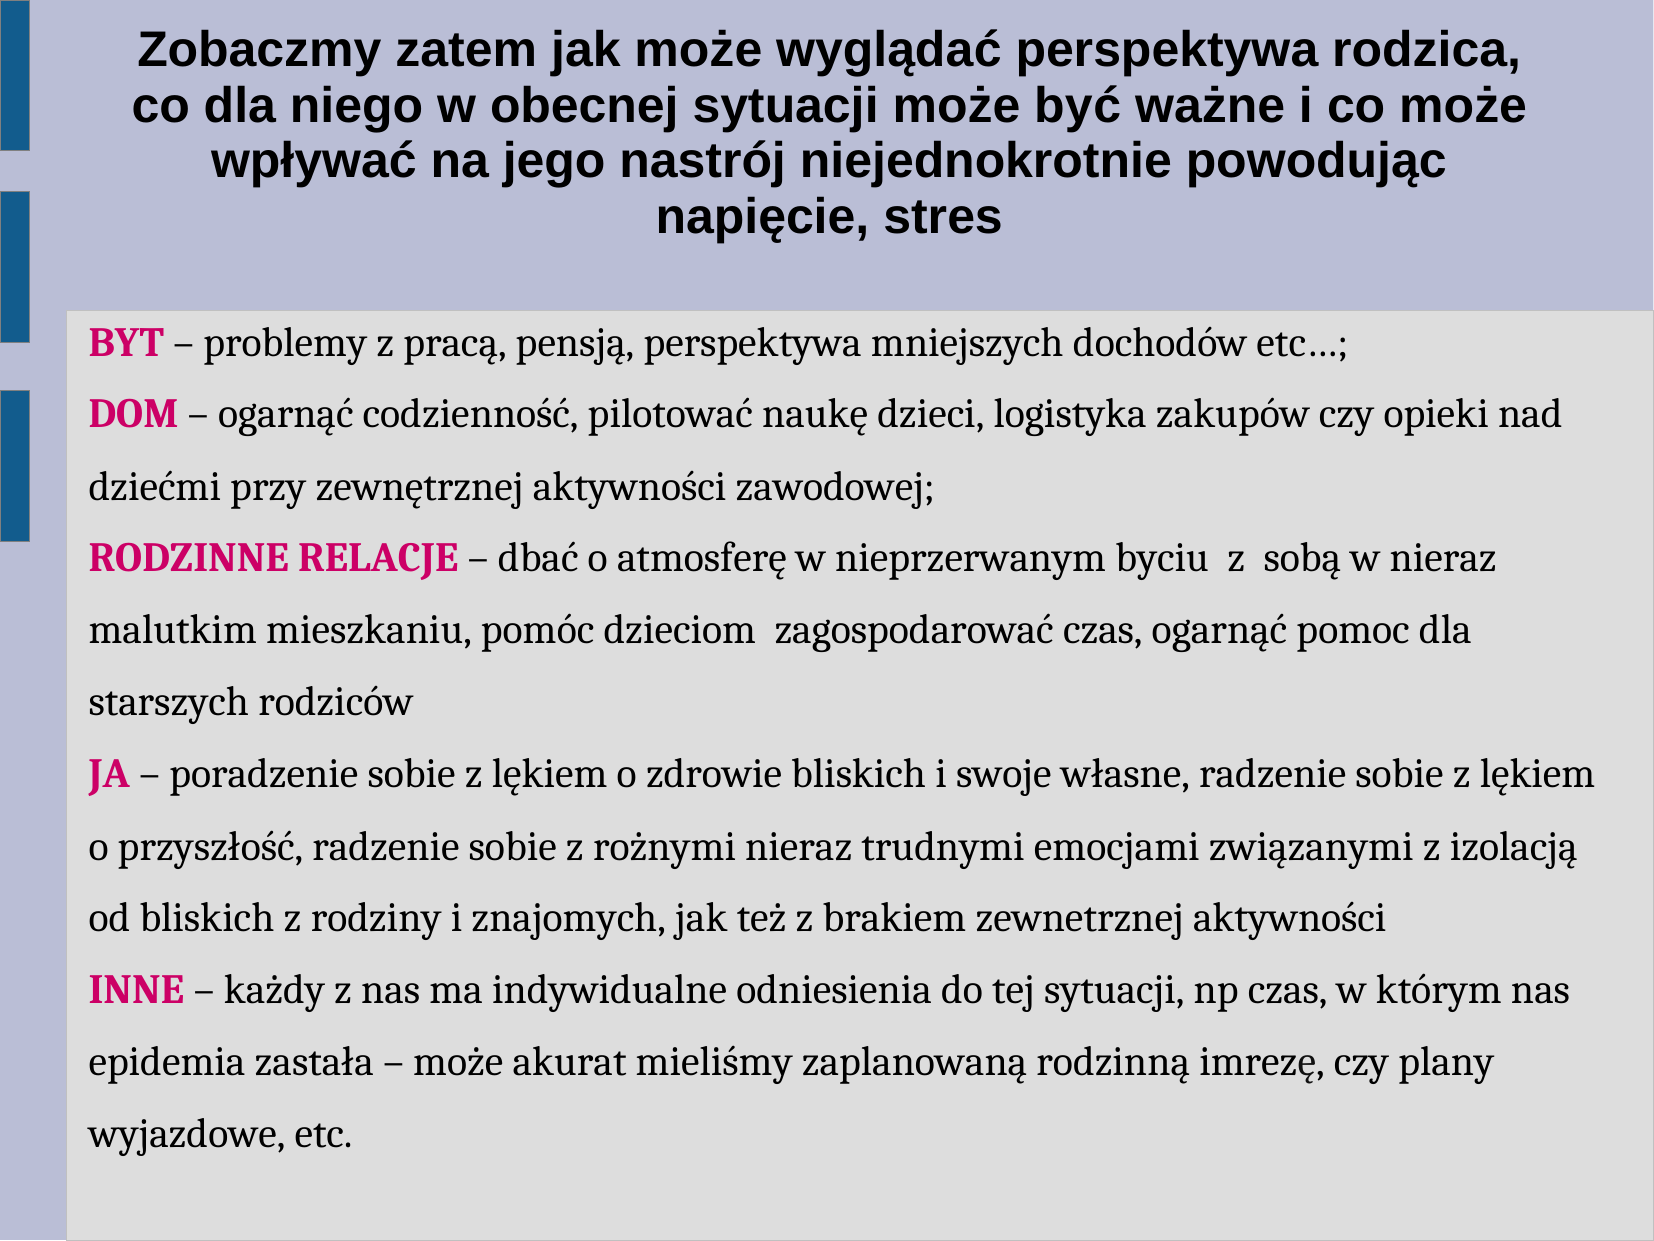

# Zobaczmy zatem jak może wyglądać perspektywa rodzica, co dla niego w obecnej sytuacji może być ważne i co może wpływać na jego nastrój niejednokrotnie powodując napięcie, stres
BYT – problemy z pracą, pensją, perspektywa mniejszych dochodów etc…;
DOM – ogarnąć codzienność, pilotować naukę dzieci, logistyka zakupów czy opieki nad dziećmi przy zewnętrznej aktywności zawodowej;
RODZINNE RELACJE – dbać o atmosferę w nieprzerwanym byciu z sobą w nieraz malutkim mieszkaniu, pomóc dzieciom zagospodarować czas, ogarnąć pomoc dla starszych rodziców
JA – poradzenie sobie z lękiem o zdrowie bliskich i swoje własne, radzenie sobie z lękiem o przyszłość, radzenie sobie z rożnymi nieraz trudnymi emocjami związanymi z izolacją od bliskich z rodziny i znajomych, jak też z brakiem zewnetrznej aktywności
INNE – każdy z nas ma indywidualne odniesienia do tej sytuacji, np czas, w którym nas epidemia zastała – może akurat mieliśmy zaplanowaną rodzinną imrezę, czy plany wyjazdowe, etc.